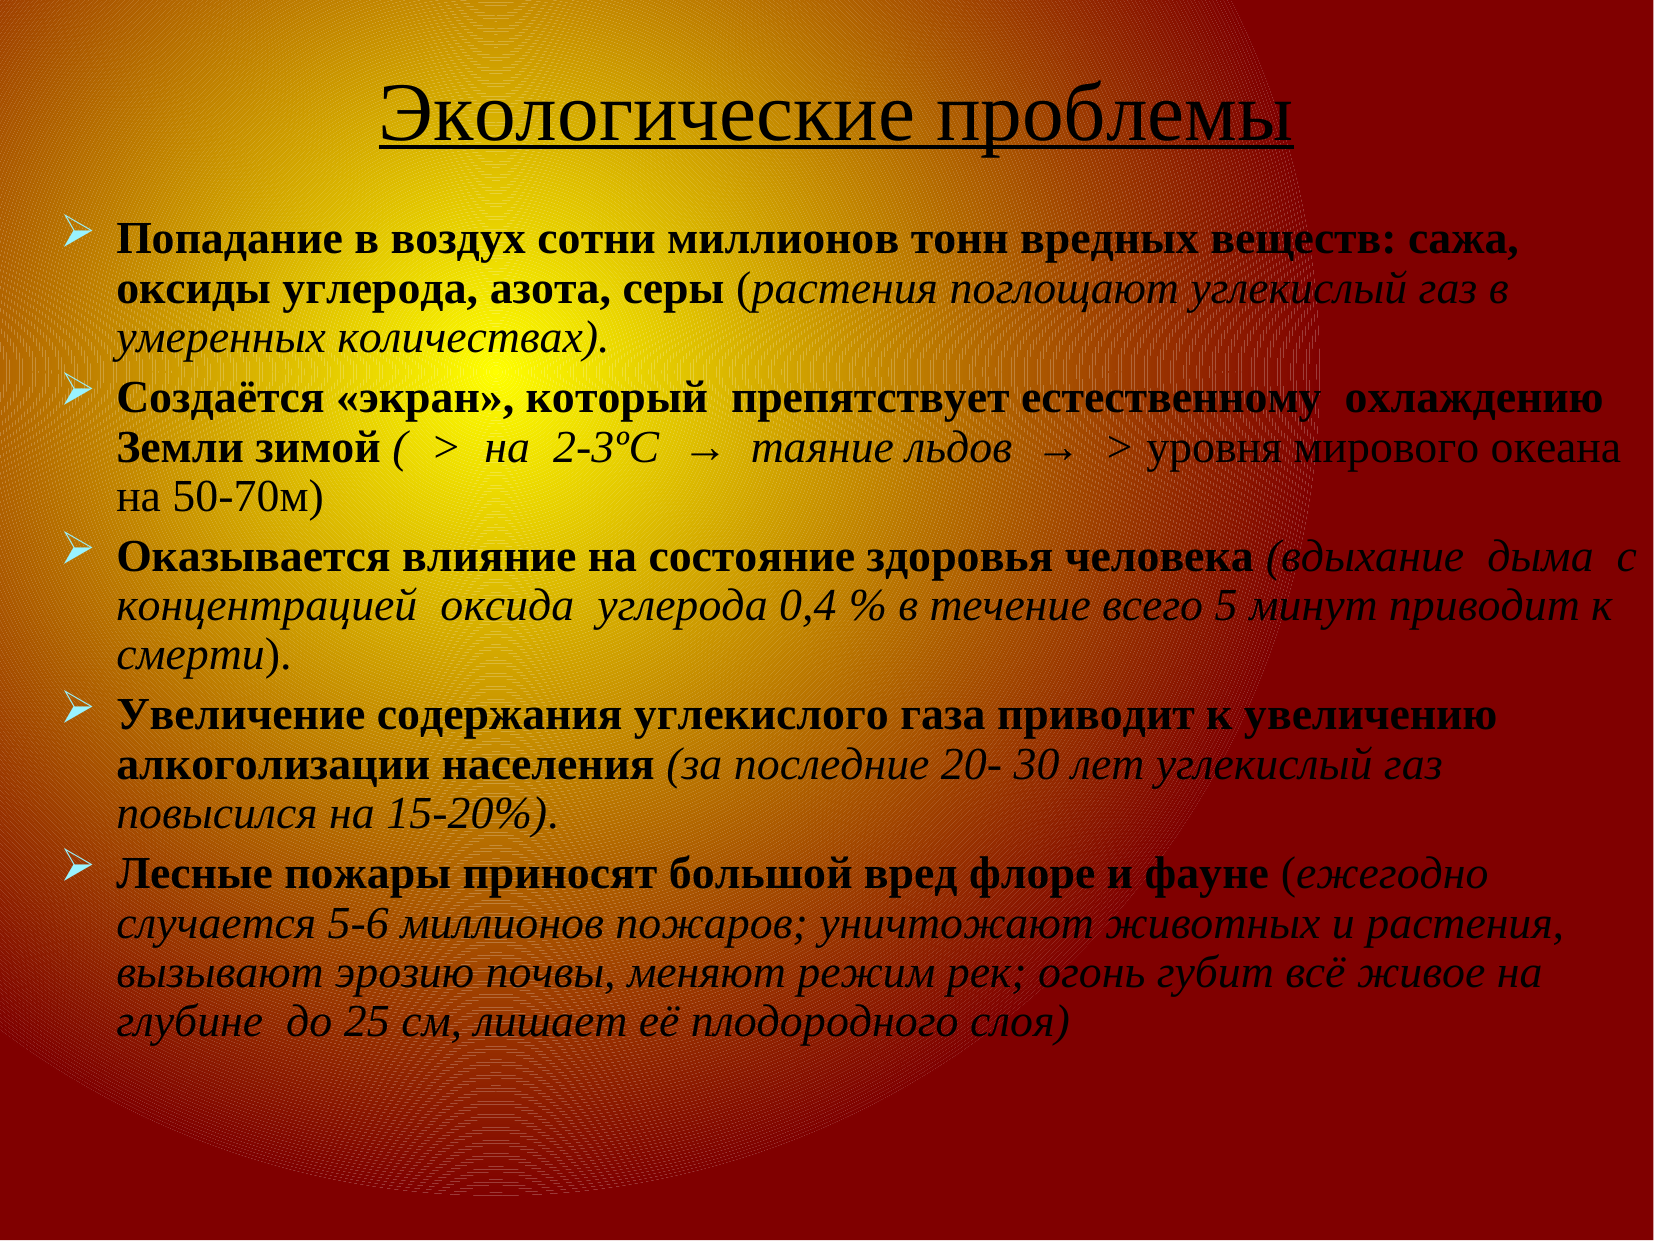

# Экологические проблемы
Попадание в воздух сотни миллионов тонн вредных веществ: сажа, оксиды углерода, азота, серы (растения поглощают углекислый газ в умеренных количествах).
Создаётся «экран», который препятствует естественному охлаждению Земли зимой ( > на 2-3ºС → таяние льдов → > уровня мирового океана на 50-70м)
Оказывается влияние на состояние здоровья человека (вдыхание дыма с концентрацией оксида углерода 0,4 % в течение всего 5 минут приводит к смерти).
Увеличение содержания углекислого газа приводит к увеличению алкоголизации населения (за последние 20- 30 лет углекислый газ повысился на 15-20%).
Лесные пожары приносят большой вред флоре и фауне (ежегодно случается 5-6 миллионов пожаров; уничтожают животных и растения, вызывают эрозию почвы, меняют режим рек; огонь губит всё живое на глубине до 25 см, лишает её плодородного слоя)